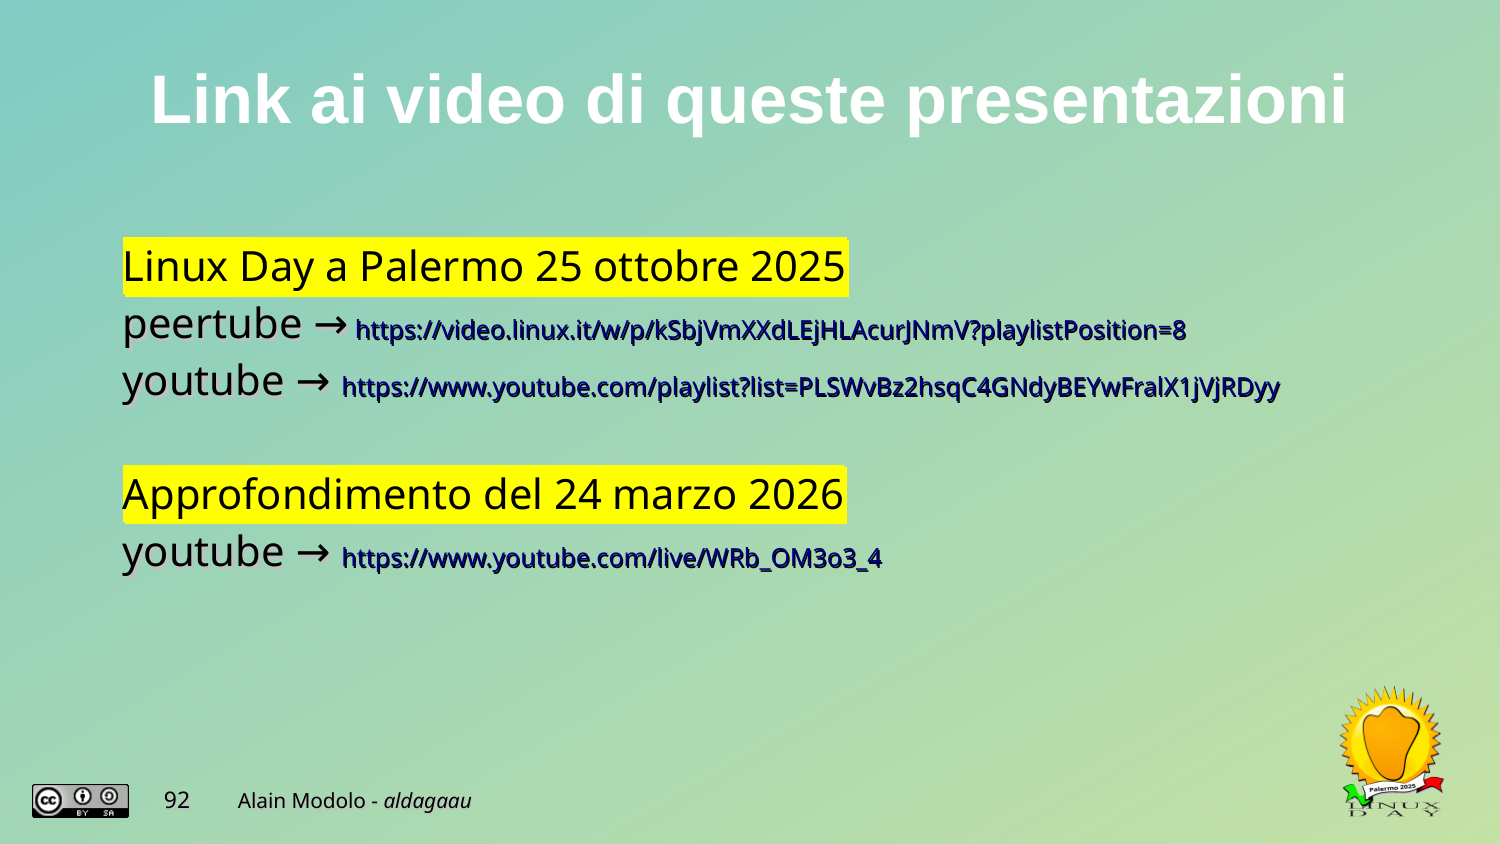

# Link ai video di queste presentazioni
Linux Day a Palermo 25 ottobre 2025
peertube → https://video.linux.it/w/p/kSbjVmXXdLEjHLAcurJNmV?playlistPosition=8
youtube → https://www.youtube.com/playlist?list=PLSWvBz2hsqC4GNdyBEYwFralX1jVjRDyy
Approfondimento del 24 marzo 2026
youtube → https://www.youtube.com/live/WRb_OM3o3_4